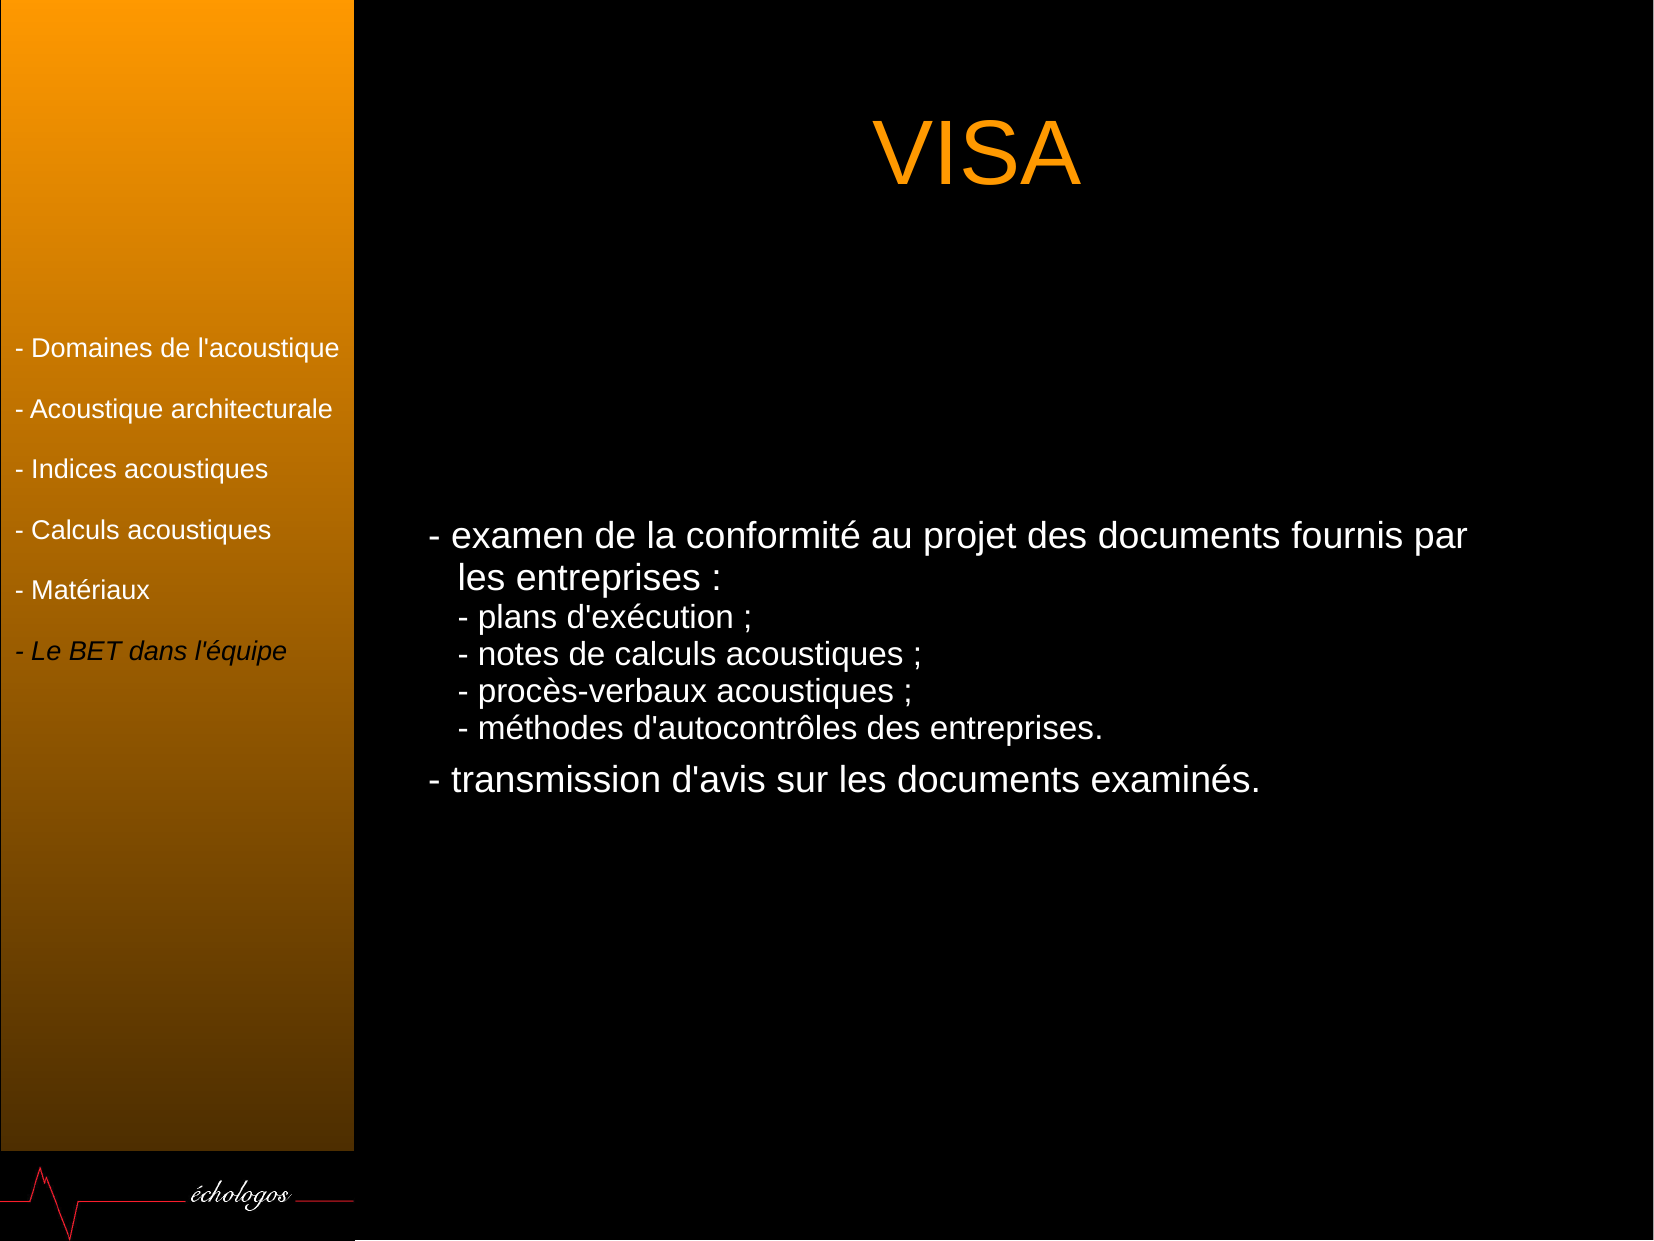

# VISA
- Domaines de l'acoustique
- Acoustique architecturale
- Indices acoustiques
- Calculs acoustiques
- Matériaux
- Le BET dans l'équipe
- examen de la conformité au projet des documents fournis par les entreprises :
- plans d'exécution ;
- notes de calculs acoustiques ;
- procès-verbaux acoustiques ;
- méthodes d'autocontrôles des entreprises.
- transmission d'avis sur les documents examinés.